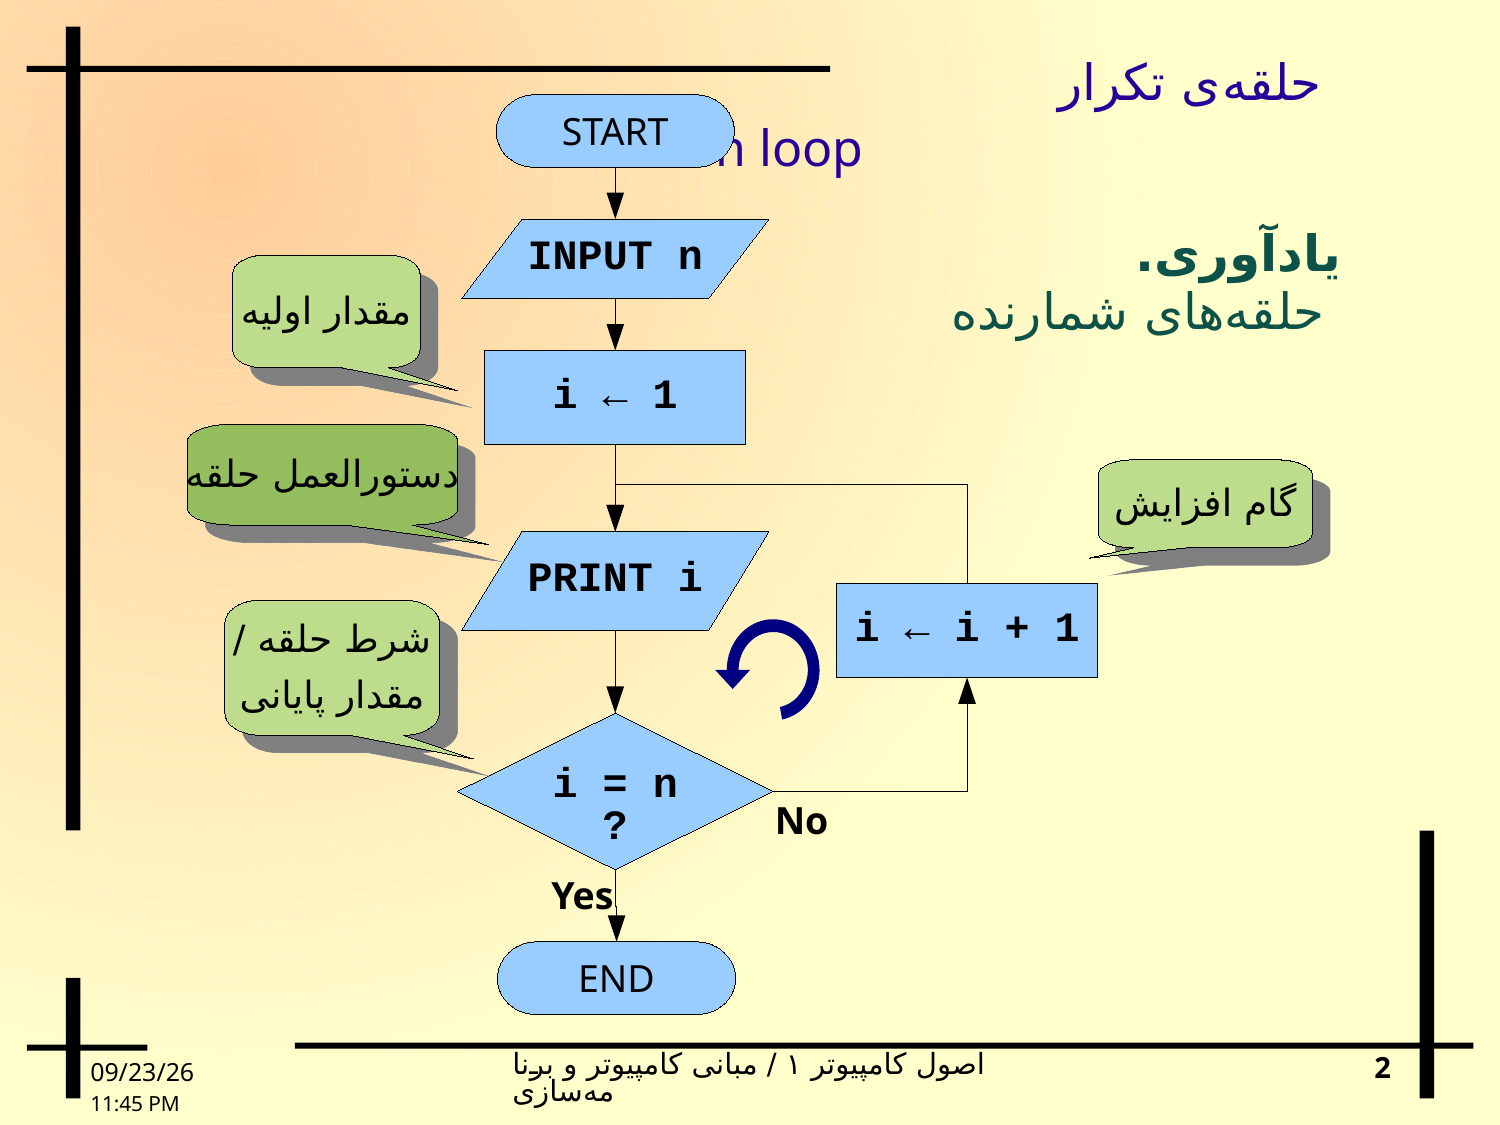

# حلقه‌ی تکرار Iteration loop
START
INPUT n
یادآوری.
 حلقه‌های شمارنده
مقدار اولیه
i ← 1
دستورالعمل حلقه
گام افزایش
PRINT i
i ← i + 1
شرط حلقه /
مقدار پایانی
i = n
?
No
Yes
END
اصول کامپیوتر ۱ / مبانی کامپیوتر و برنامه‌سازی
2